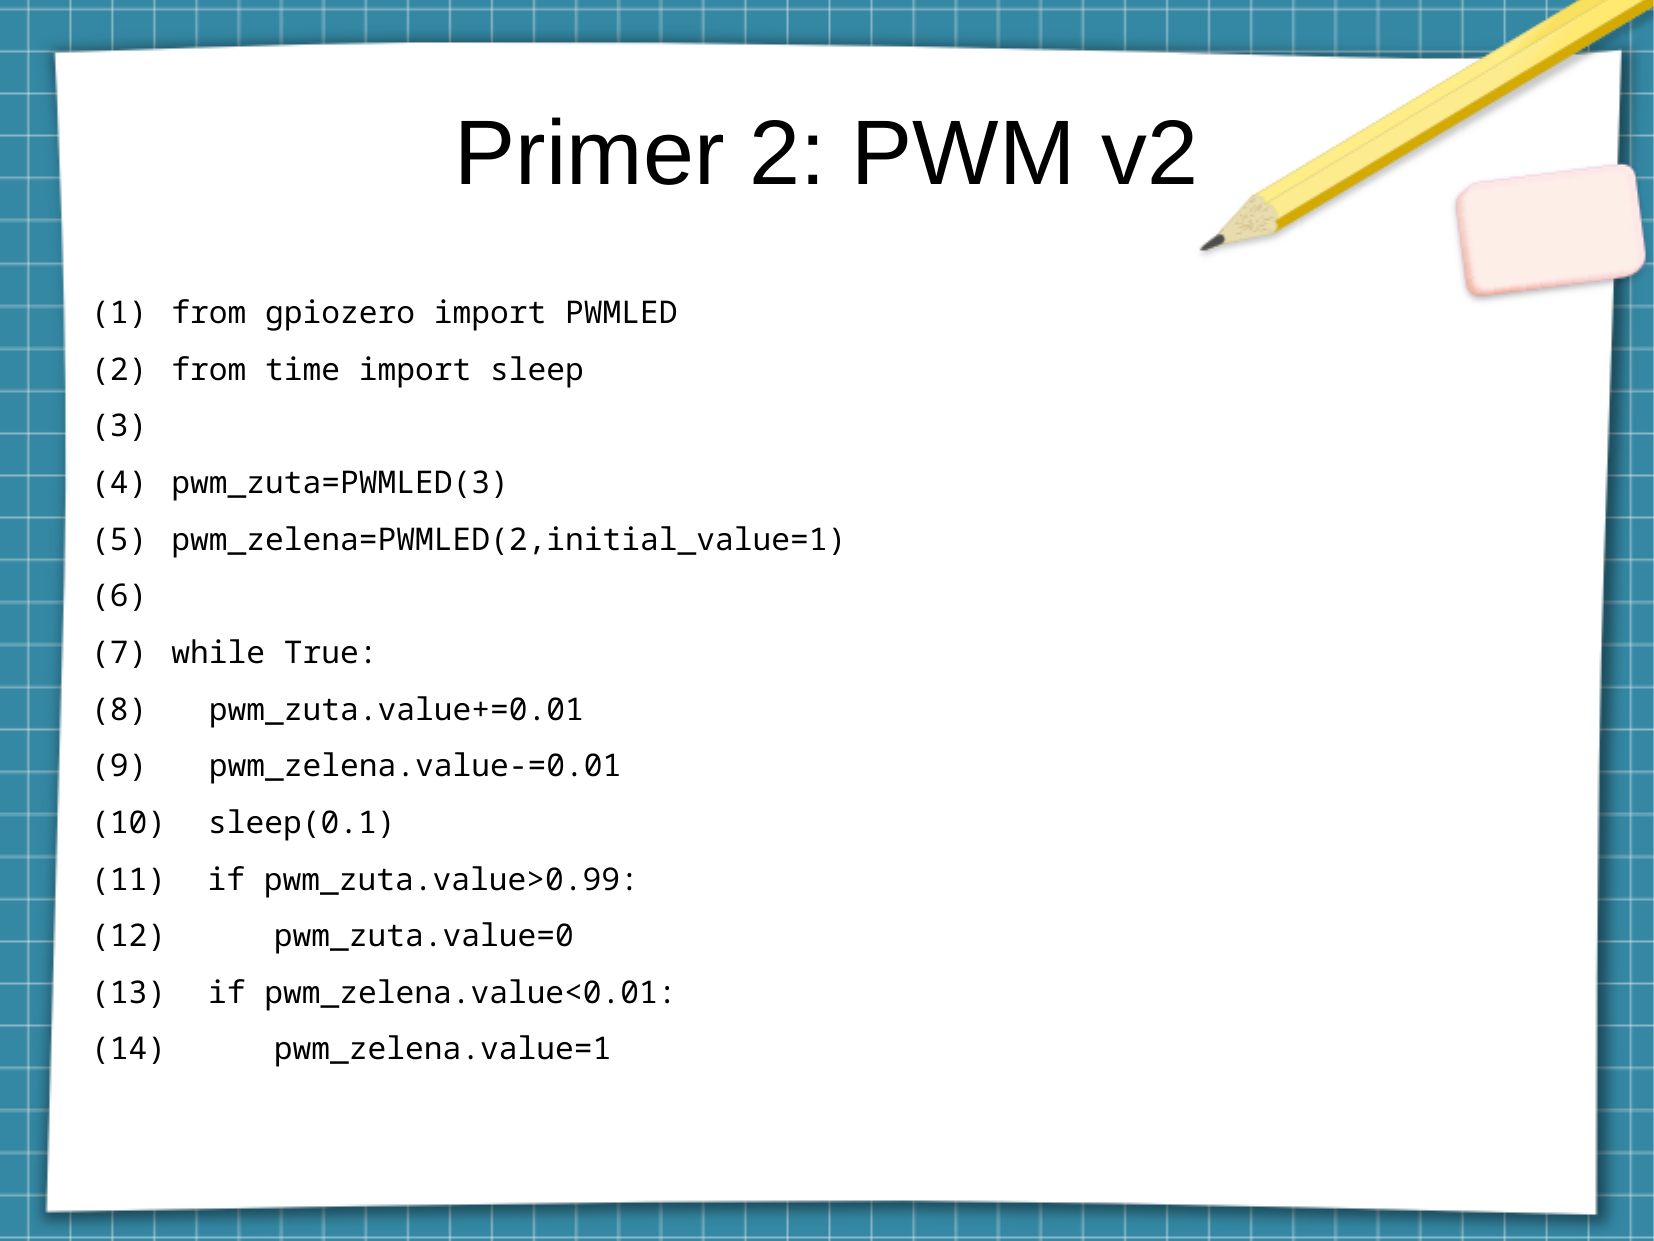

# Primer 2: PWM v2
 from gpiozero import PWMLED
 from time import sleep
 pwm_zuta=PWMLED(3)
 pwm_zelena=PWMLED(2,initial_value=1)
 while True:
 pwm_zuta.value+=0.01
 pwm_zelena.value-=0.01
 sleep(0.1)
 if pwm_zuta.value>0.99:
 pwm_zuta.value=0
 if pwm_zelena.value<0.01:
 pwm_zelena.value=1